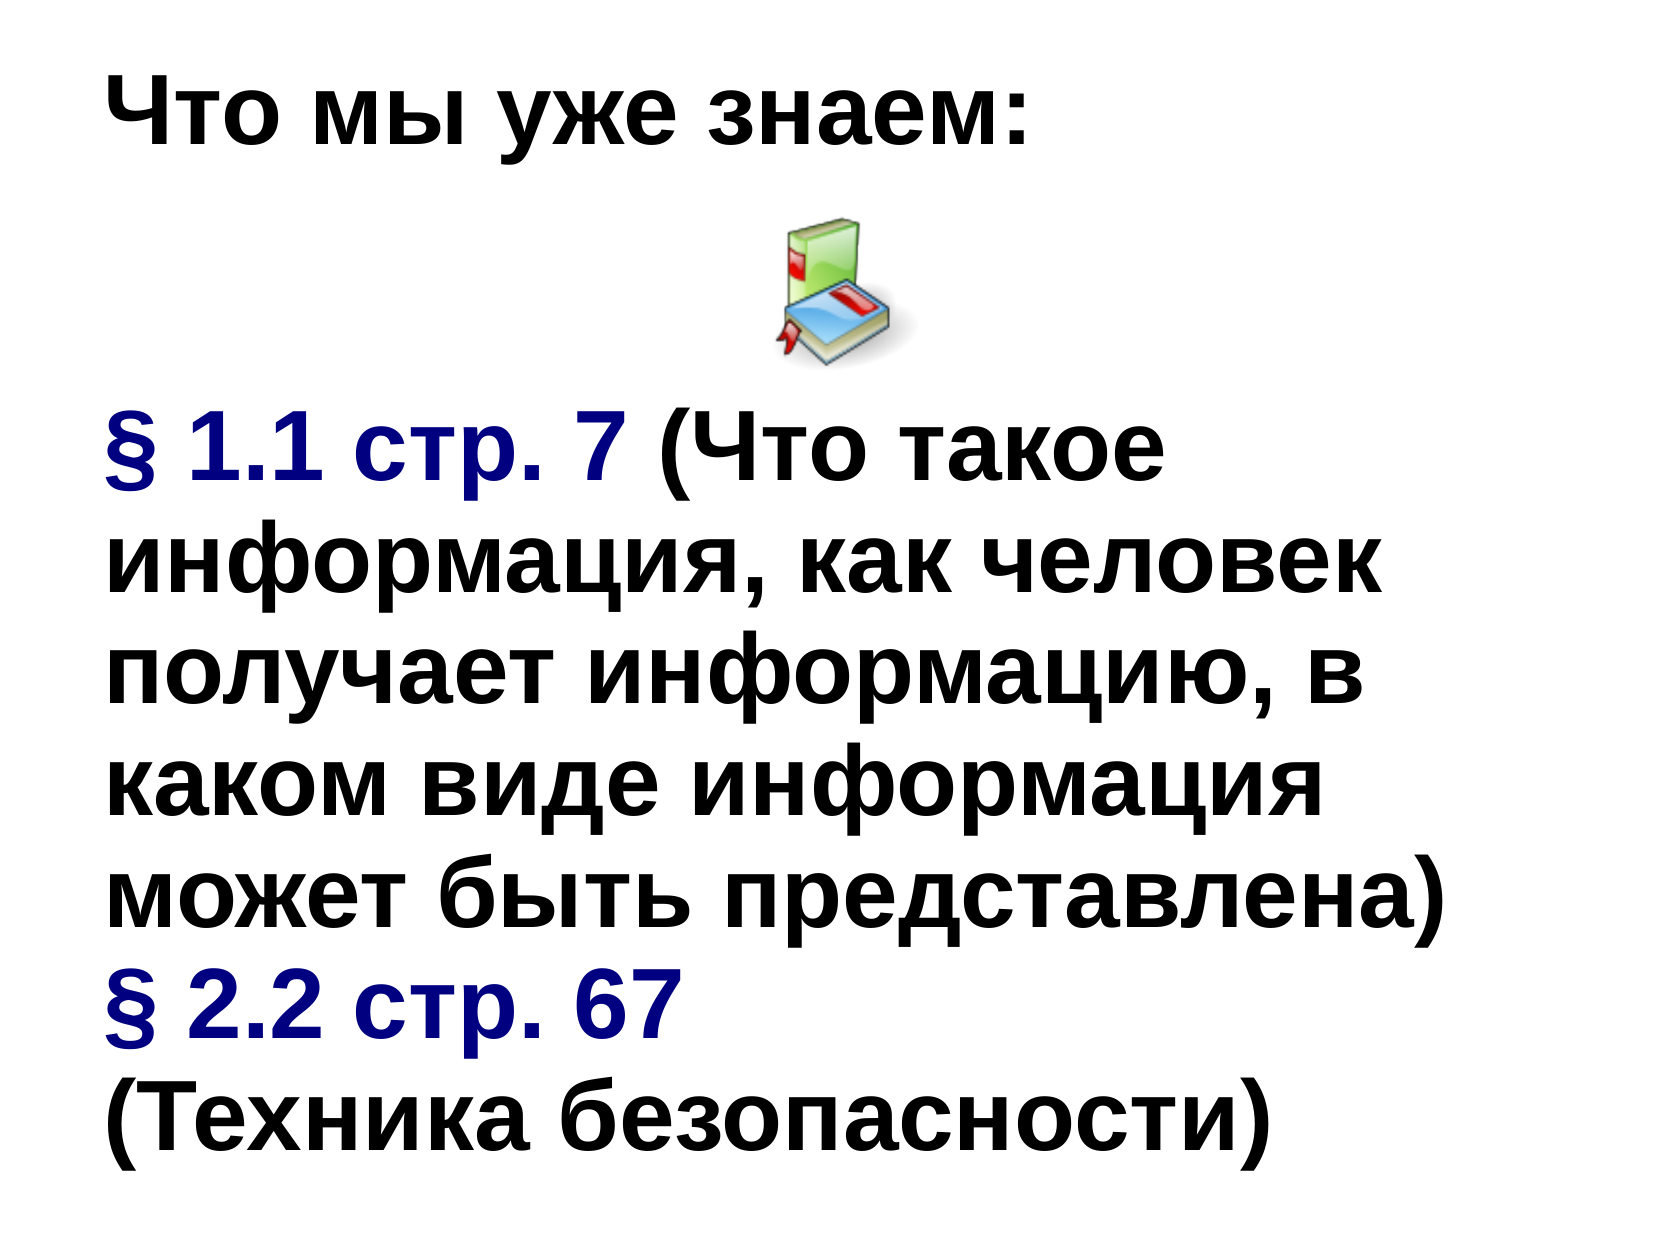

Что мы уже знаем:
§ 1.1 стр. 7 (Что такое информация, как человек
получает информацию, в каком виде информация может быть представлена)
§ 2.2 стр. 67
(Техника безопасности)